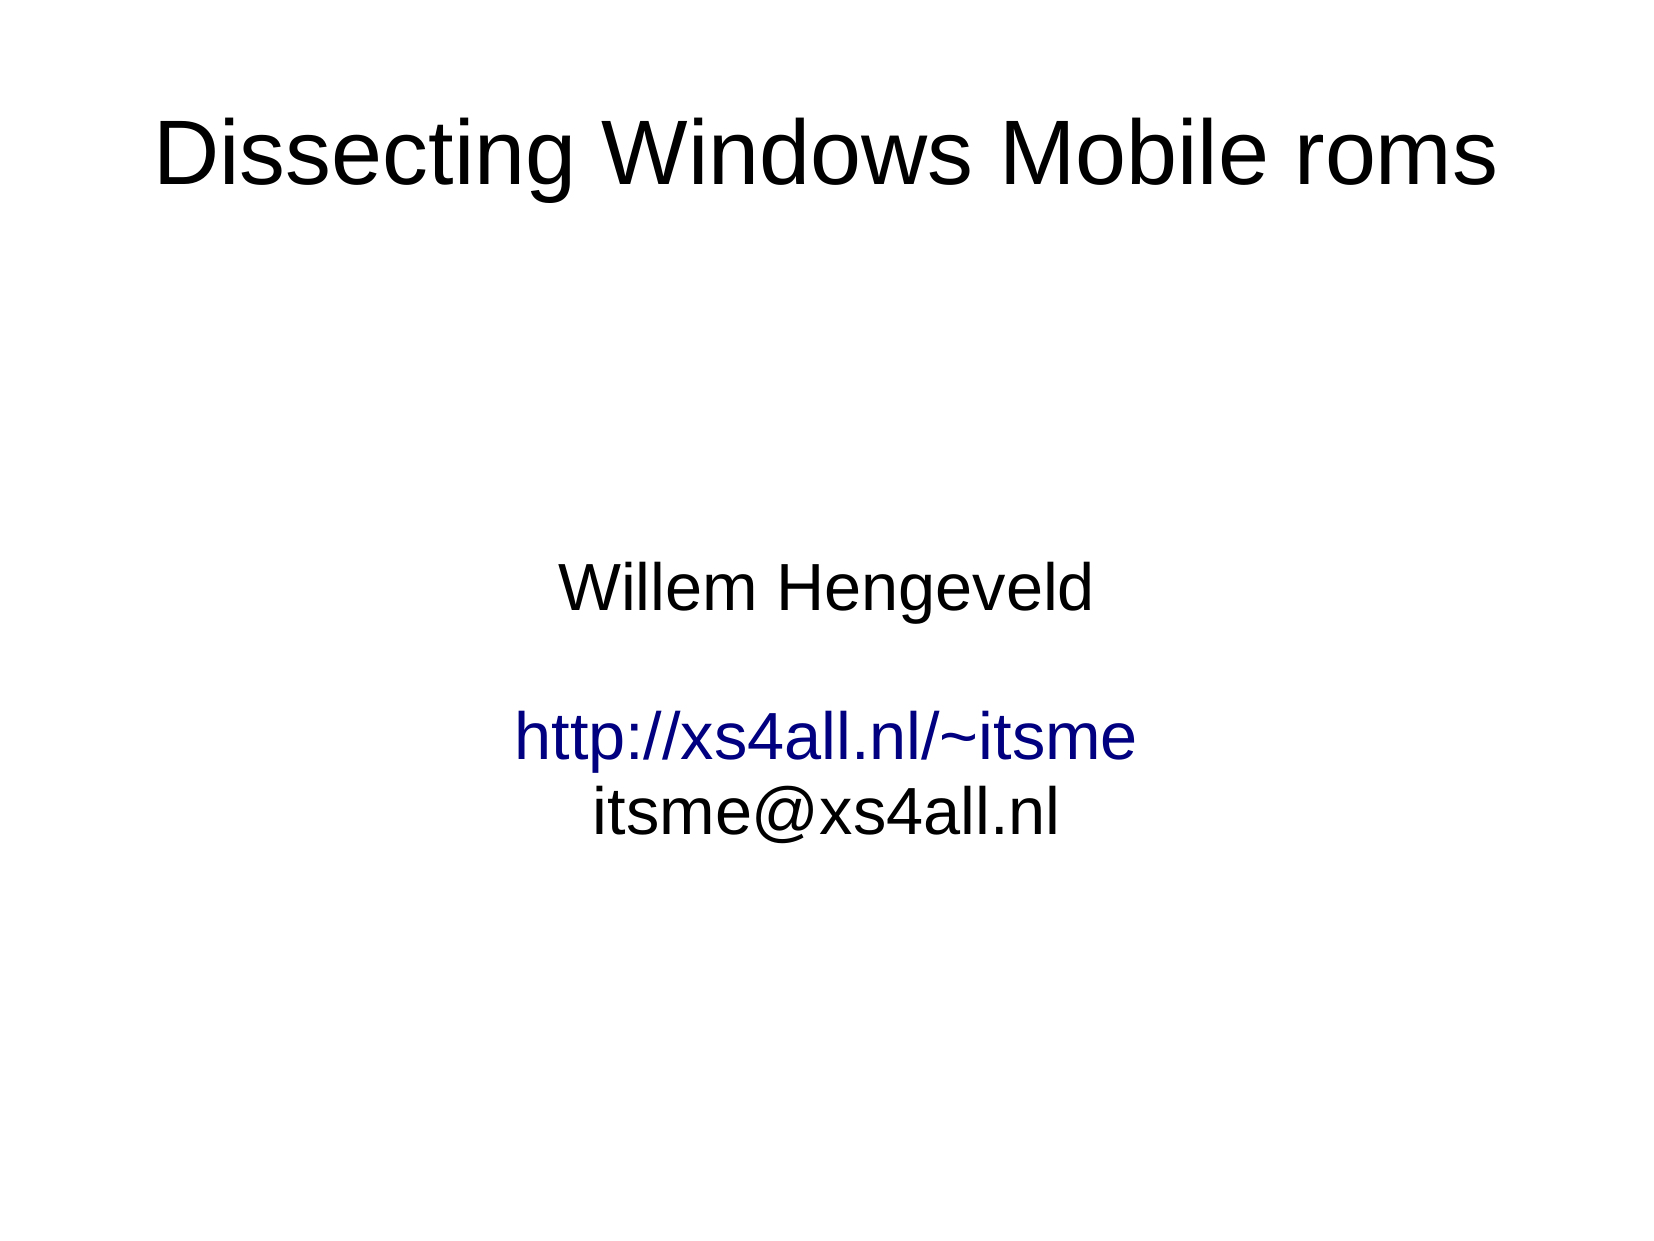

# Dissecting Windows Mobile roms
Willem Hengeveld
http://xs4all.nl/~itsme
itsme@xs4all.nl